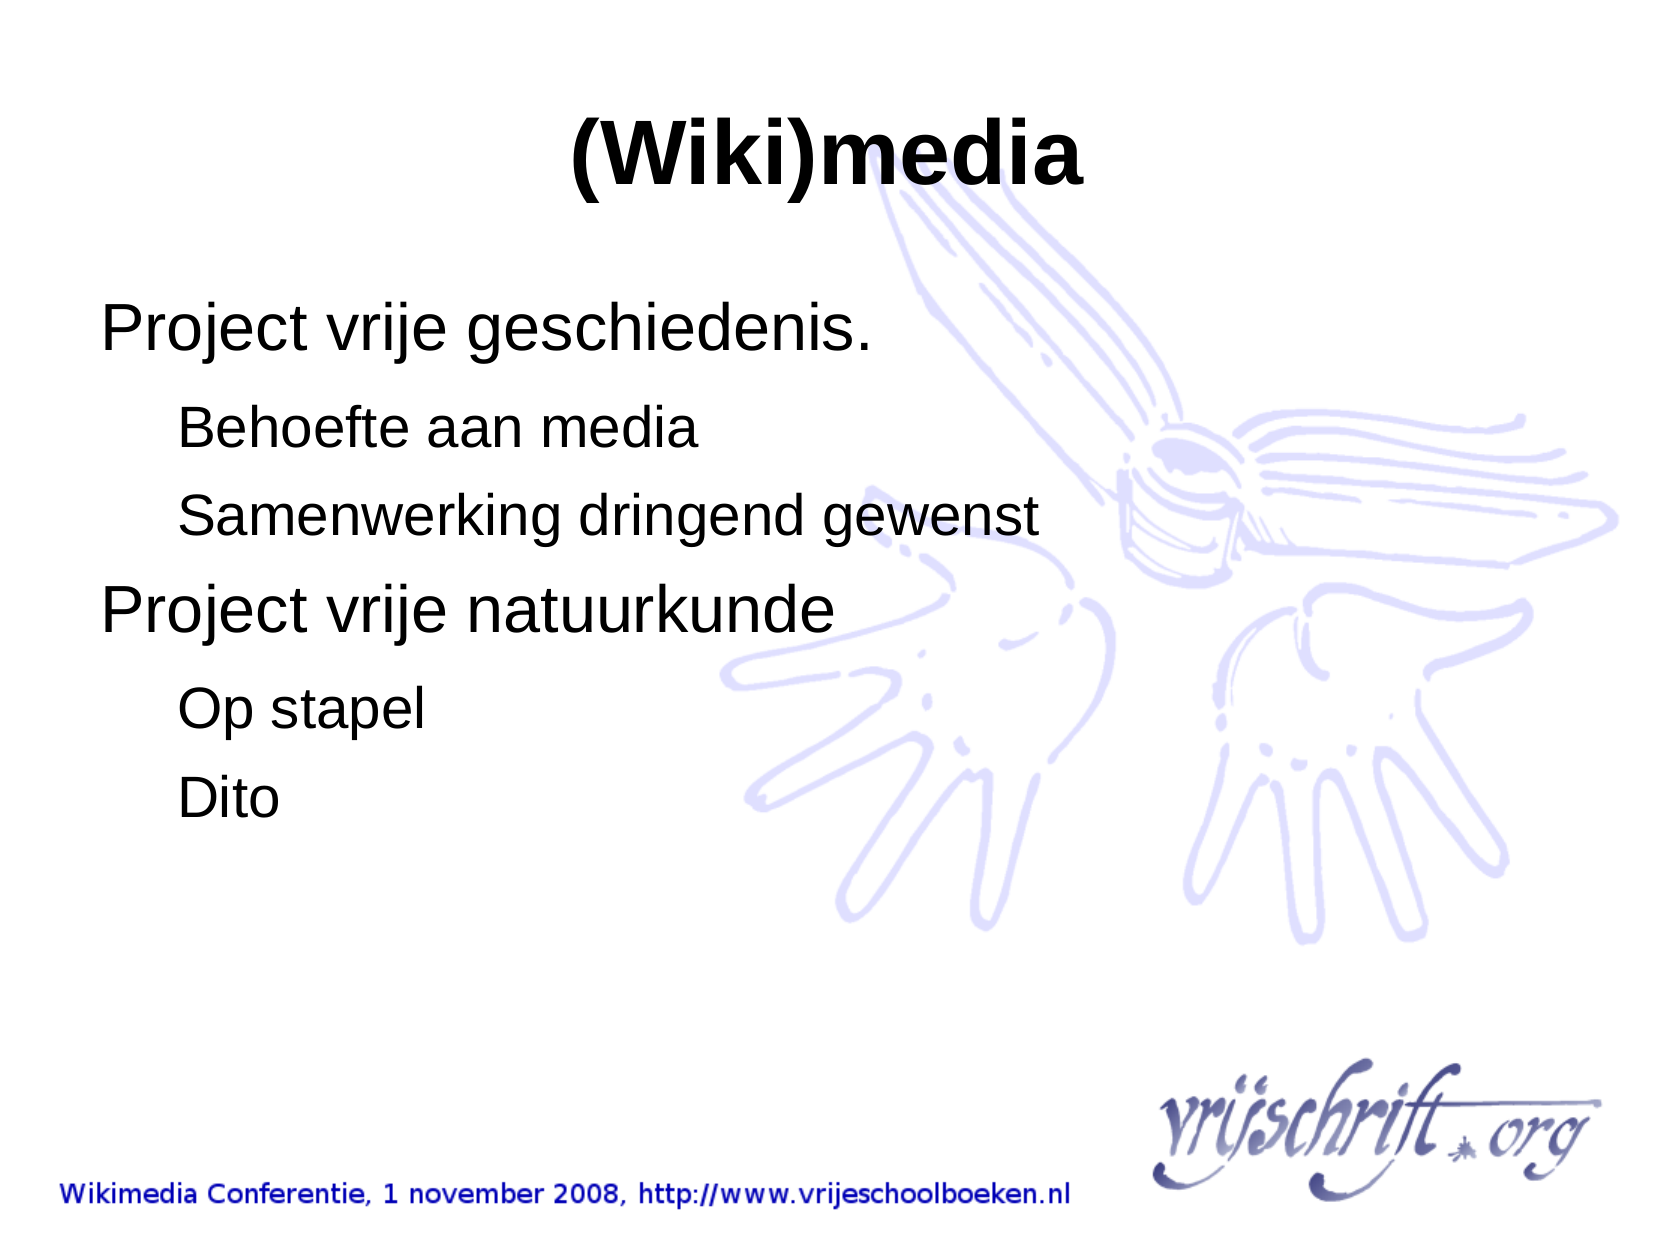

# (Wiki)media
Project vrije geschiedenis.
Behoefte aan media
Samenwerking dringend gewenst
Project vrije natuurkunde
Op stapel
Dito